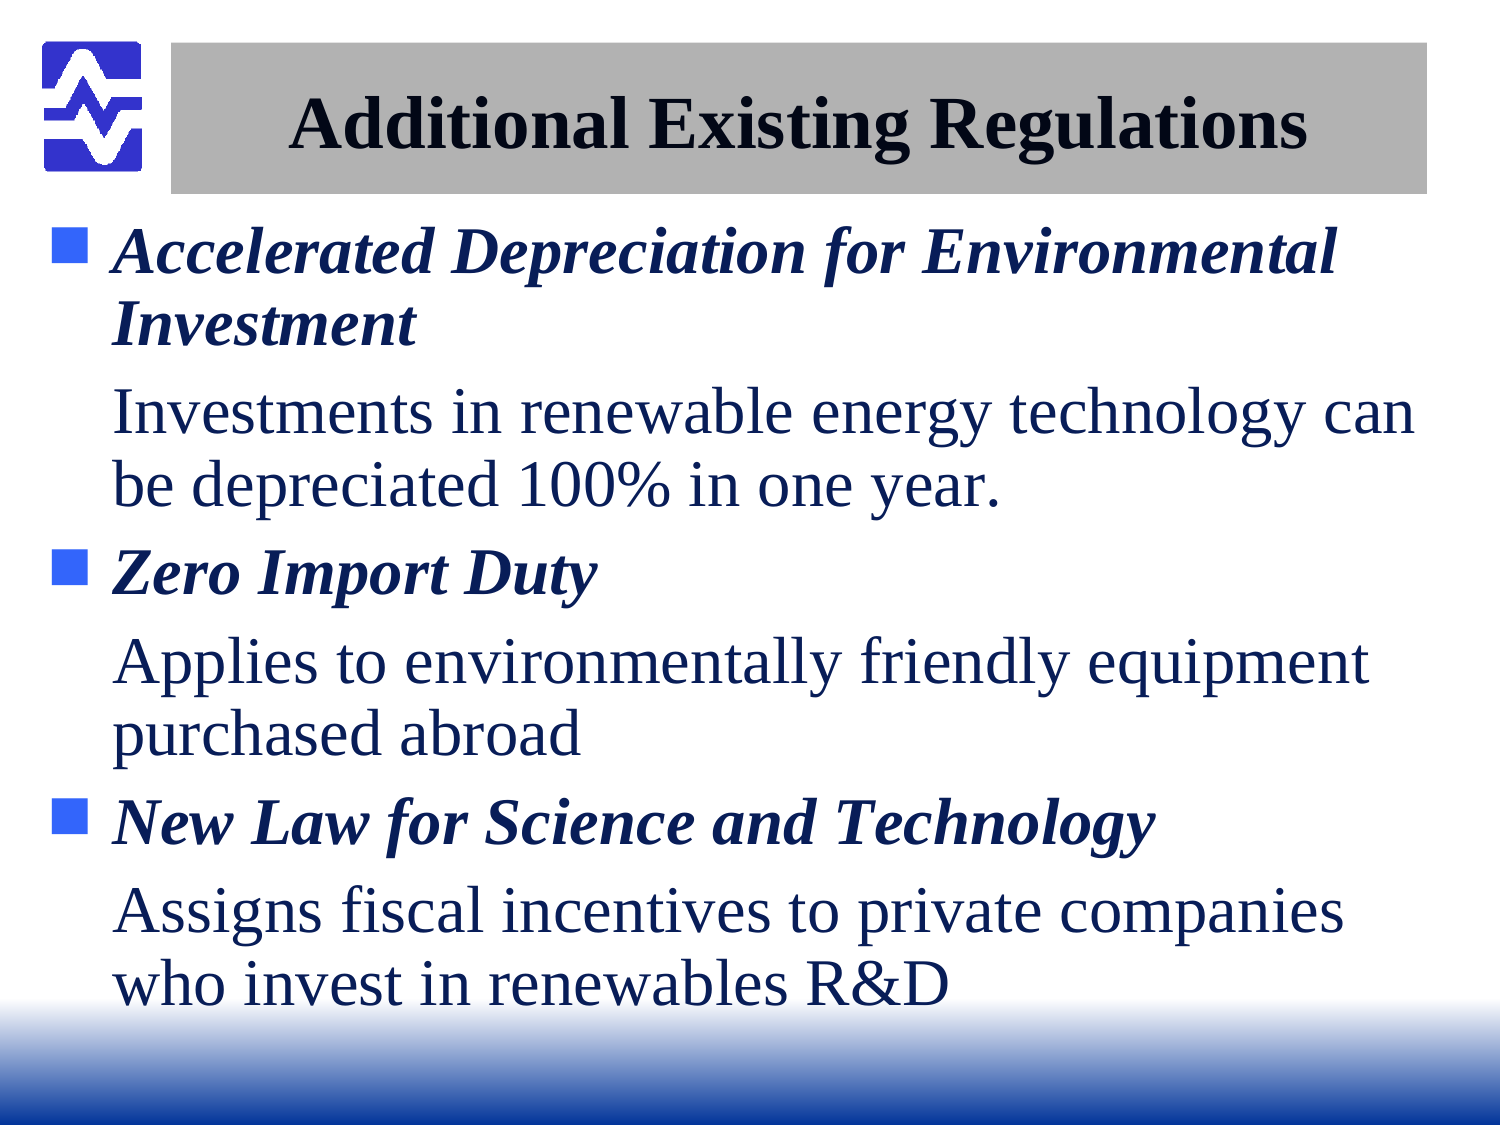

Additional Existing Regulations
# Accelerated Depreciation for Environmental Investment
	Investments in renewable energy technology can be depreciated 100% in one year.
Zero Import Duty
	Applies to environmentally friendly equipment purchased abroad
New Law for Science and Technology
	Assigns fiscal incentives to private companies who invest in renewables R&D